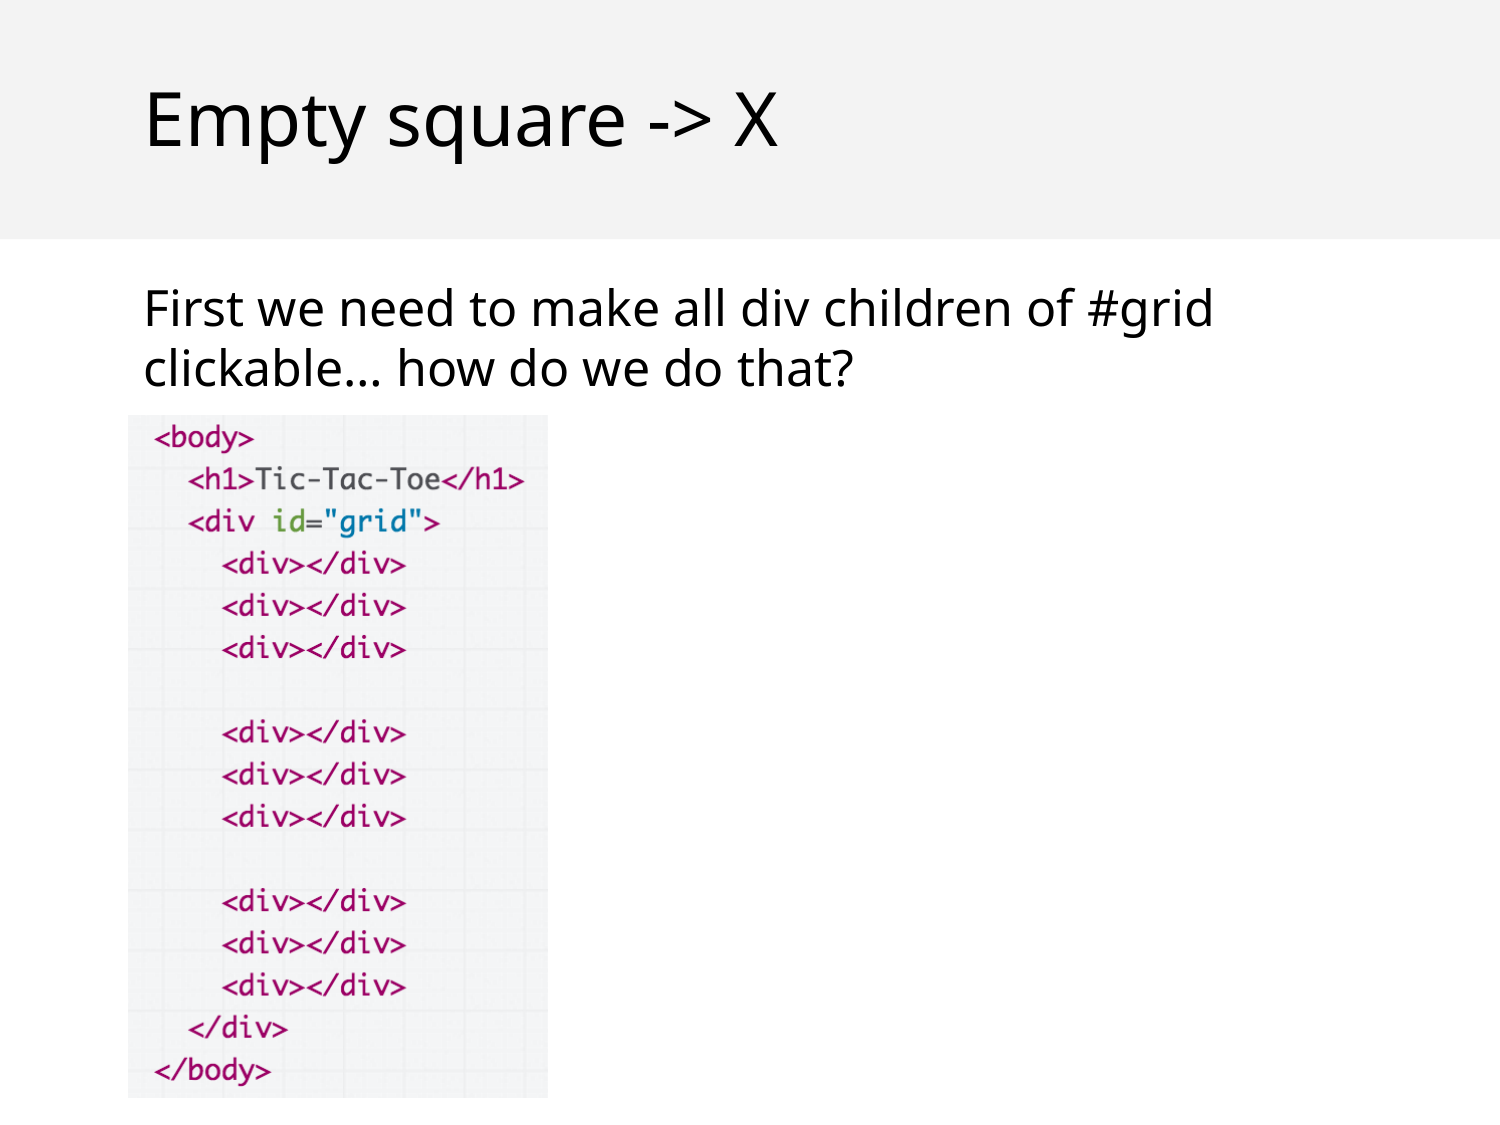

# Empty square -> X
First we need to make all div children of #grid clickable… how do we do that?